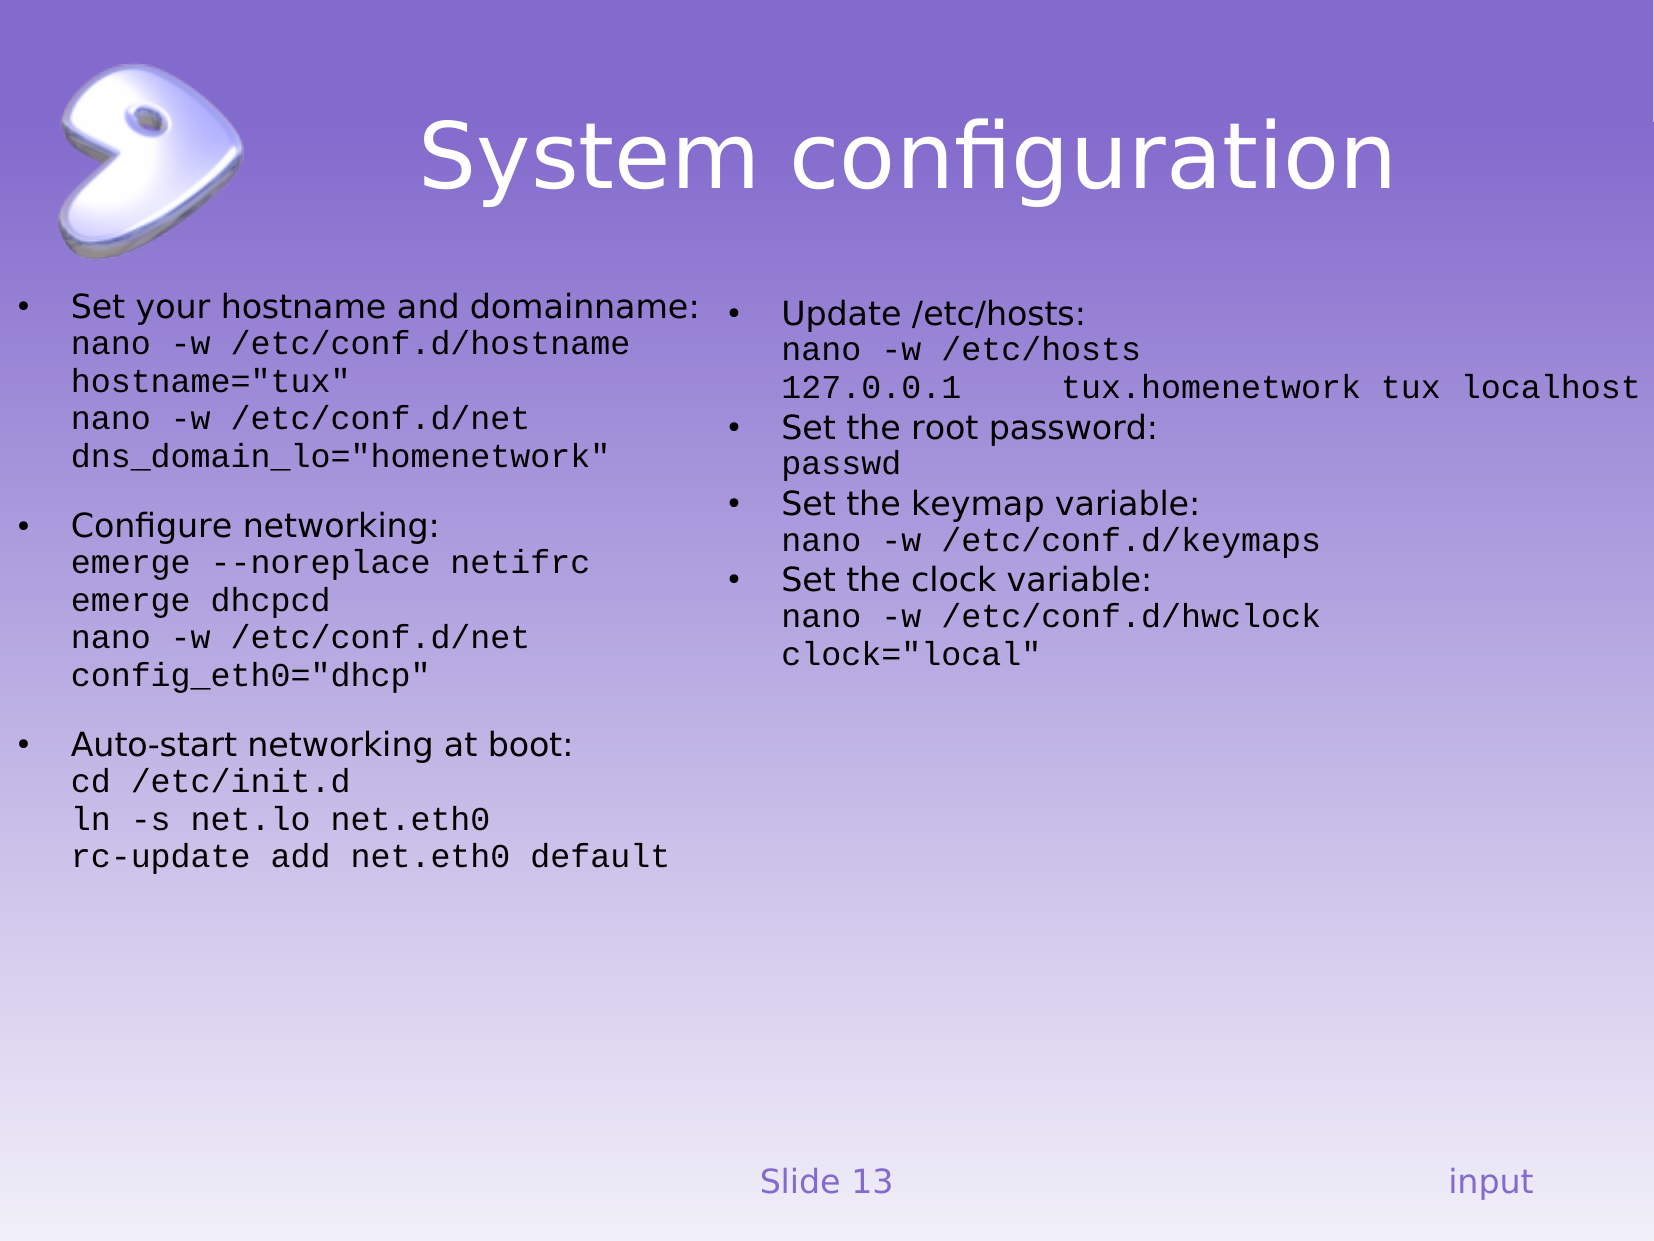

# System configuration
Set your hostname and domainname:
nano -w /etc/conf.d/hostname
hostname="tux"
nano -w /etc/conf.d/net
dns_domain_lo="homenetwork"
Configure networking:
emerge --noreplace netifrc
emerge dhcpcd
nano -w /etc/conf.d/net
config_eth0="dhcp"
Auto-start networking at boot:
cd /etc/init.d
ln -s net.lo net.eth0
rc-update add net.eth0 default
Update /etc/hosts:
nano -w /etc/hosts
127.0.0.1 tux.homenetwork tux localhost
Set the root password:
passwd
Set the keymap variable:
nano -w /etc/conf.d/keymaps
Set the clock variable:
nano -w /etc/conf.d/hwclock
clock="local"